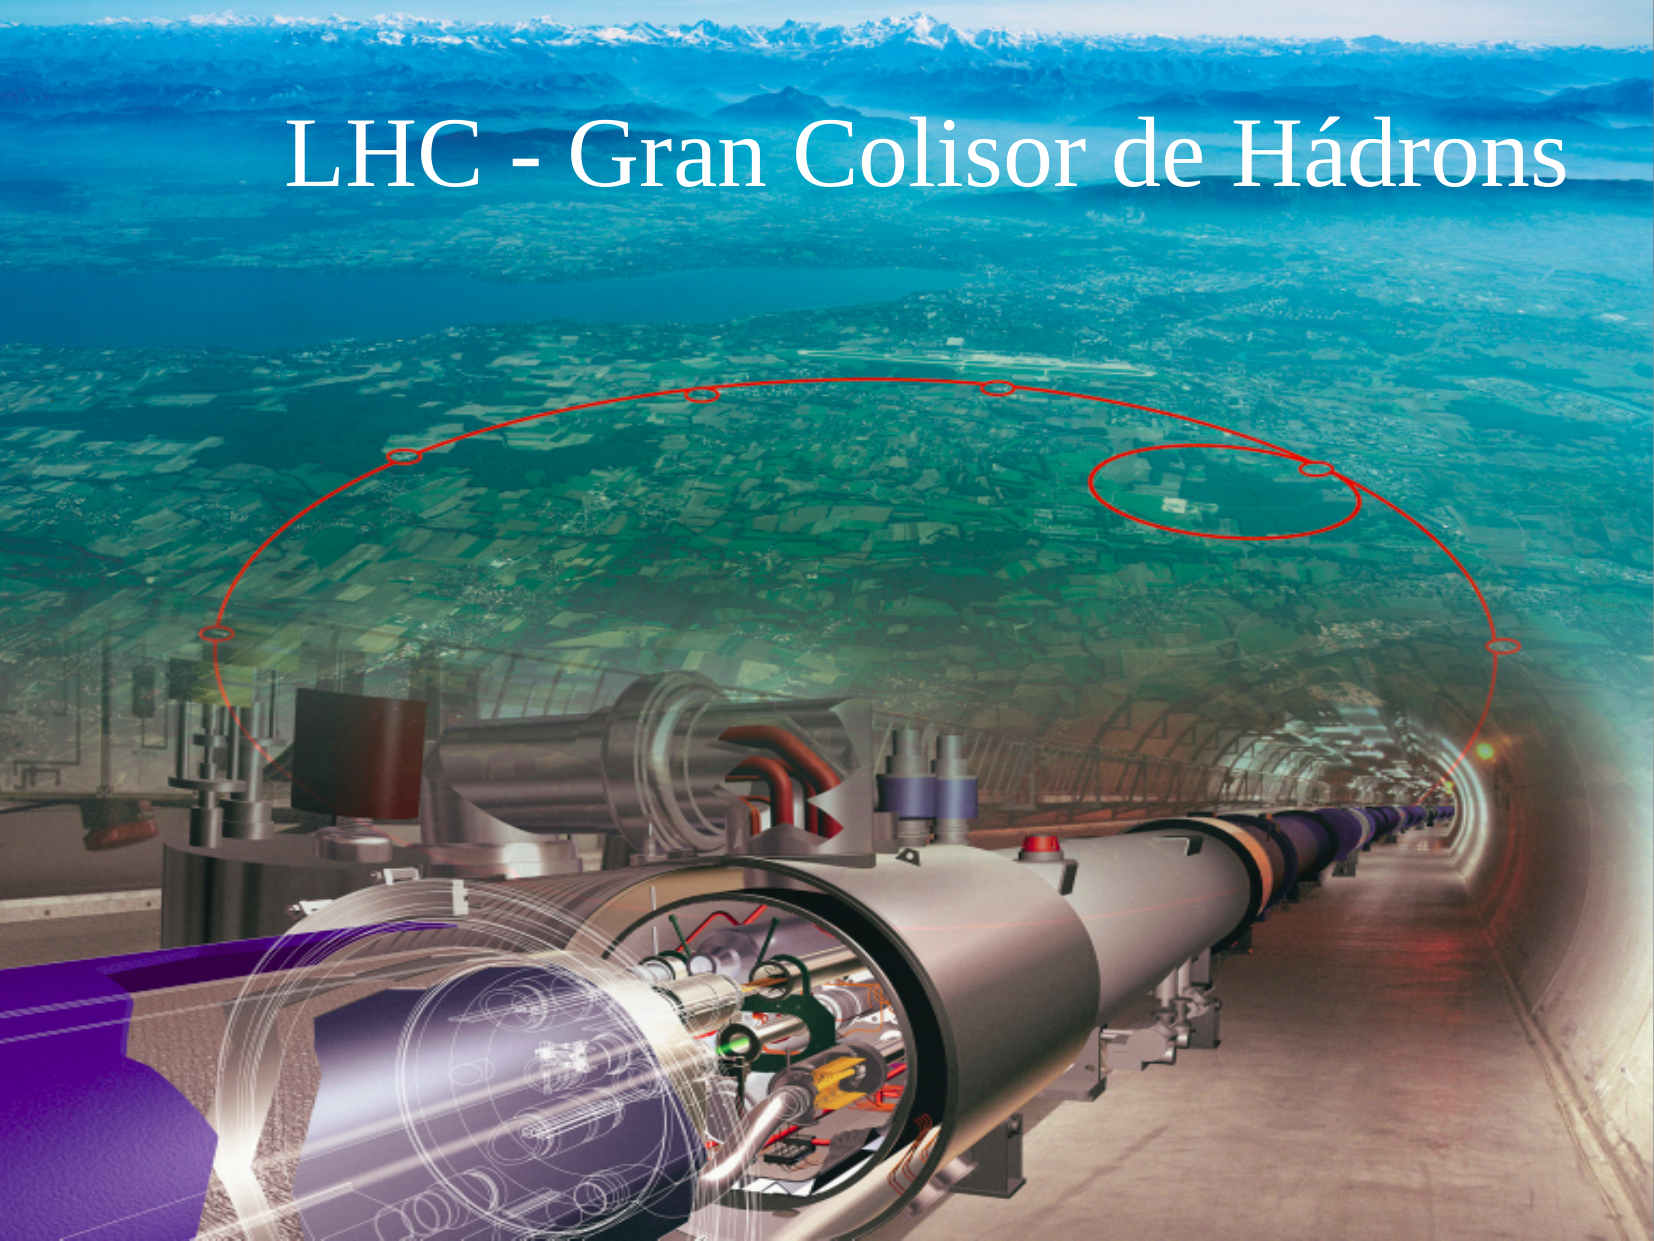

# LHC - Gran Colisor de Hádrons